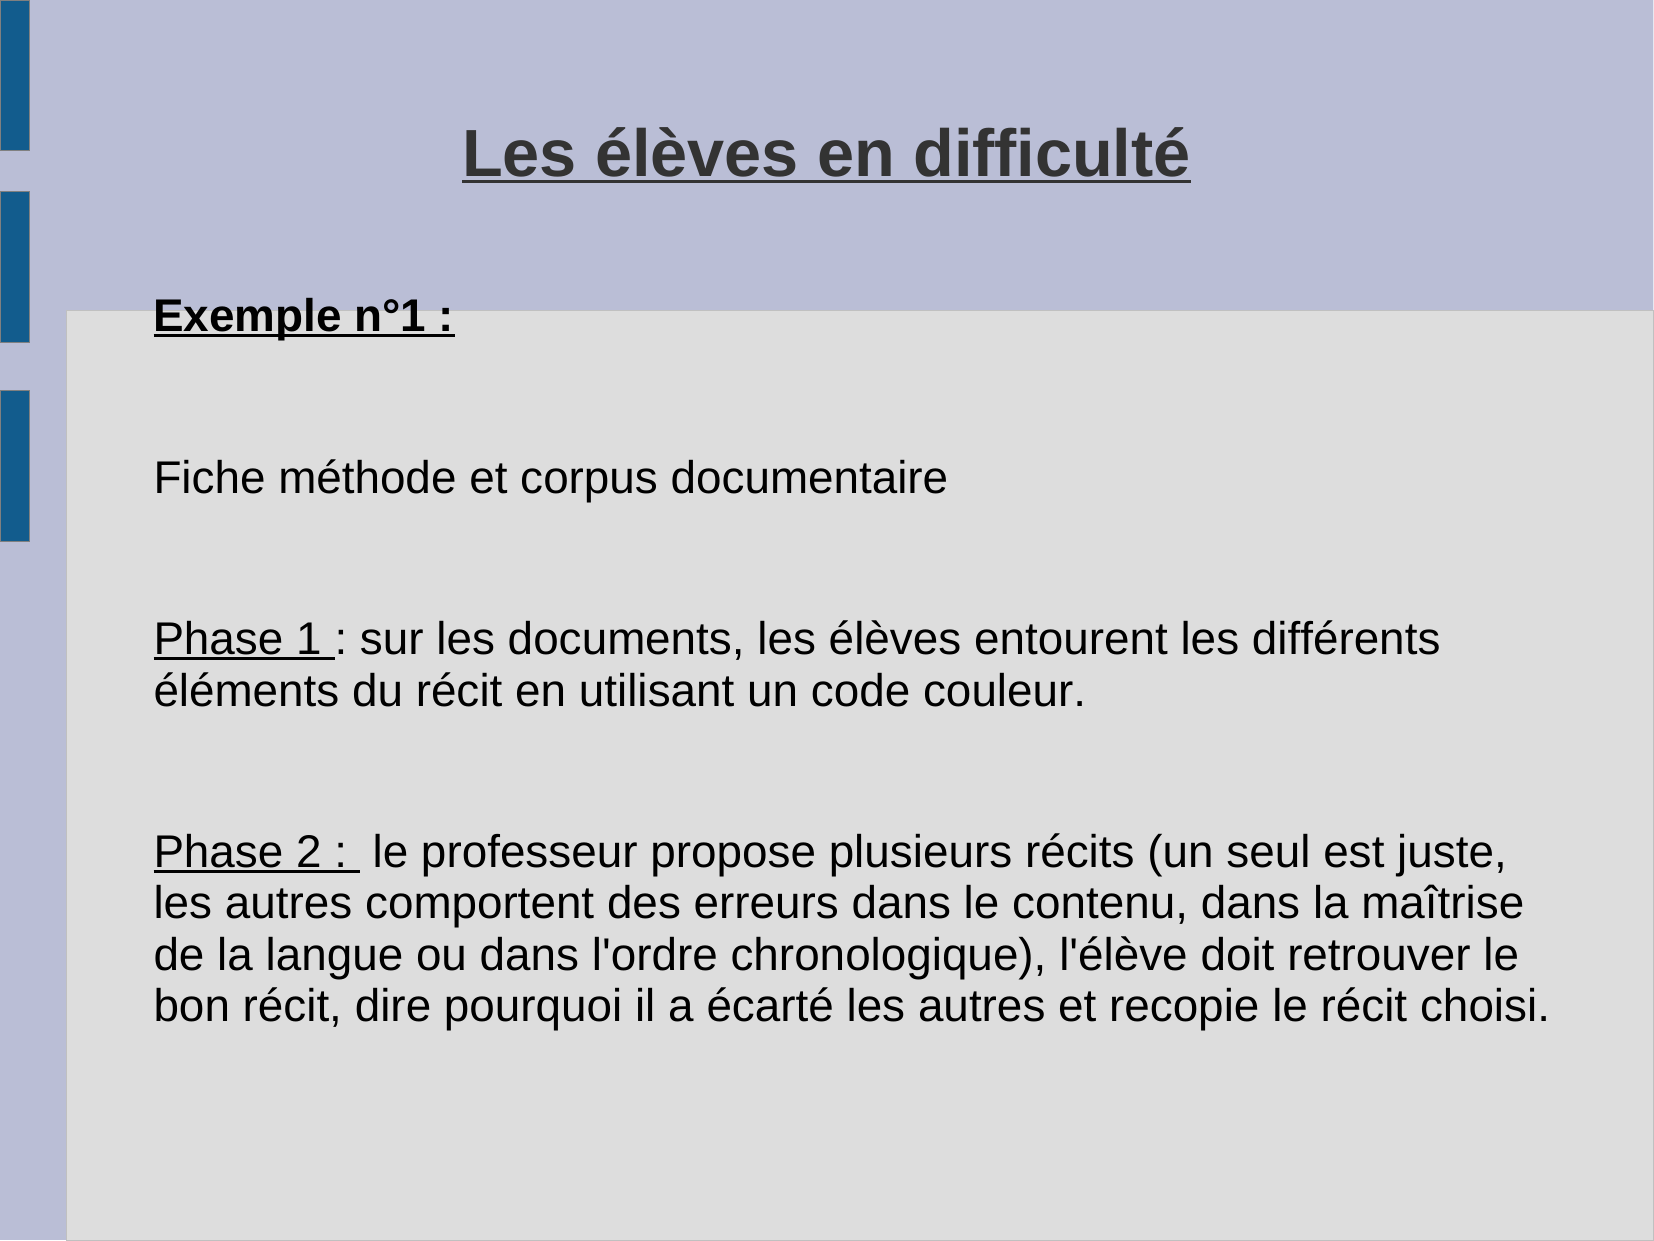

# Les élèves en difficulté
Exemple n°1 :
Fiche méthode et corpus documentaire
Phase 1 : sur les documents, les élèves entourent les différents éléments du récit en utilisant un code couleur.
Phase 2 : le professeur propose plusieurs récits (un seul est juste, les autres comportent des erreurs dans le contenu, dans la maîtrise de la langue ou dans l'ordre chronologique), l'élève doit retrouver le bon récit, dire pourquoi il a écarté les autres et recopie le récit choisi.